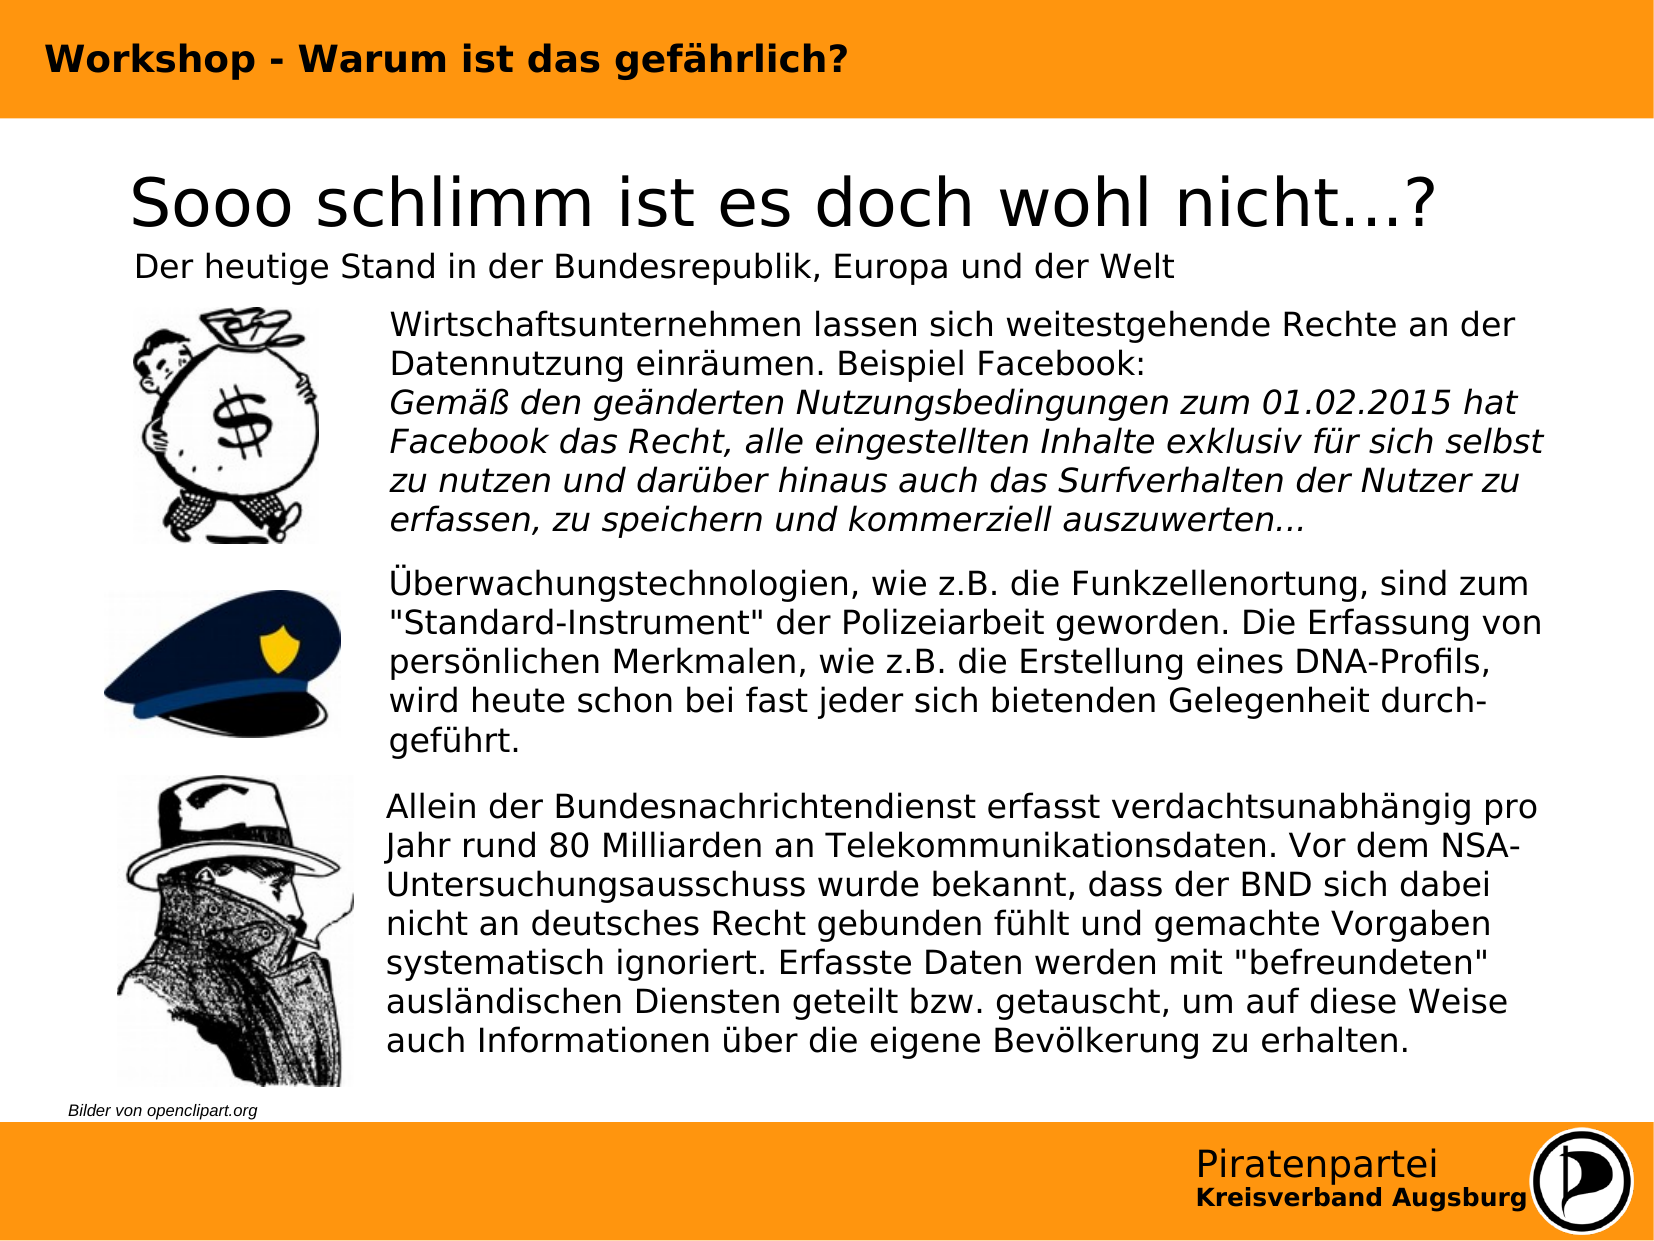

Workshop - Warum ist das gefährlich?
Sooo schlimm ist es doch wohl nicht...?
Der heutige Stand in der Bundesrepublik, Europa und der Welt
Wirtschaftsunternehmen lassen sich weitestgehende Rechte an der Datennutzung einräumen. Beispiel Facebook:
Gemäß den geänderten Nutzungsbedingungen zum 01.02.2015 hat
Facebook das Recht, alle eingestellten Inhalte exklusiv für sich selbst zu nutzen und darüber hinaus auch das Surfverhalten der Nutzer zu erfassen, zu speichern und kommerziell auszuwerten...
Überwachungstechnologien, wie z.B. die Funkzellenortung, sind zum "Standard-Instrument" der Polizeiarbeit geworden. Die Erfassung von persönlichen Merkmalen, wie z.B. die Erstellung eines DNA-Profils, wird heute schon bei fast jeder sich bietenden Gelegenheit durch-geführt.
Allein der Bundesnachrichtendienst erfasst verdachtsunabhängig pro Jahr rund 80 Milliarden an Telekommunikationsdaten. Vor dem NSA-Untersuchungsausschuss wurde bekannt, dass der BND sich dabei nicht an deutsches Recht gebunden fühlt und gemachte Vorgaben systematisch ignoriert. Erfasste Daten werden mit "befreundeten" ausländischen Diensten geteilt bzw. getauscht, um auf diese Weise auch Informationen über die eigene Bevölkerung zu erhalten.
Bilder von openclipart.org